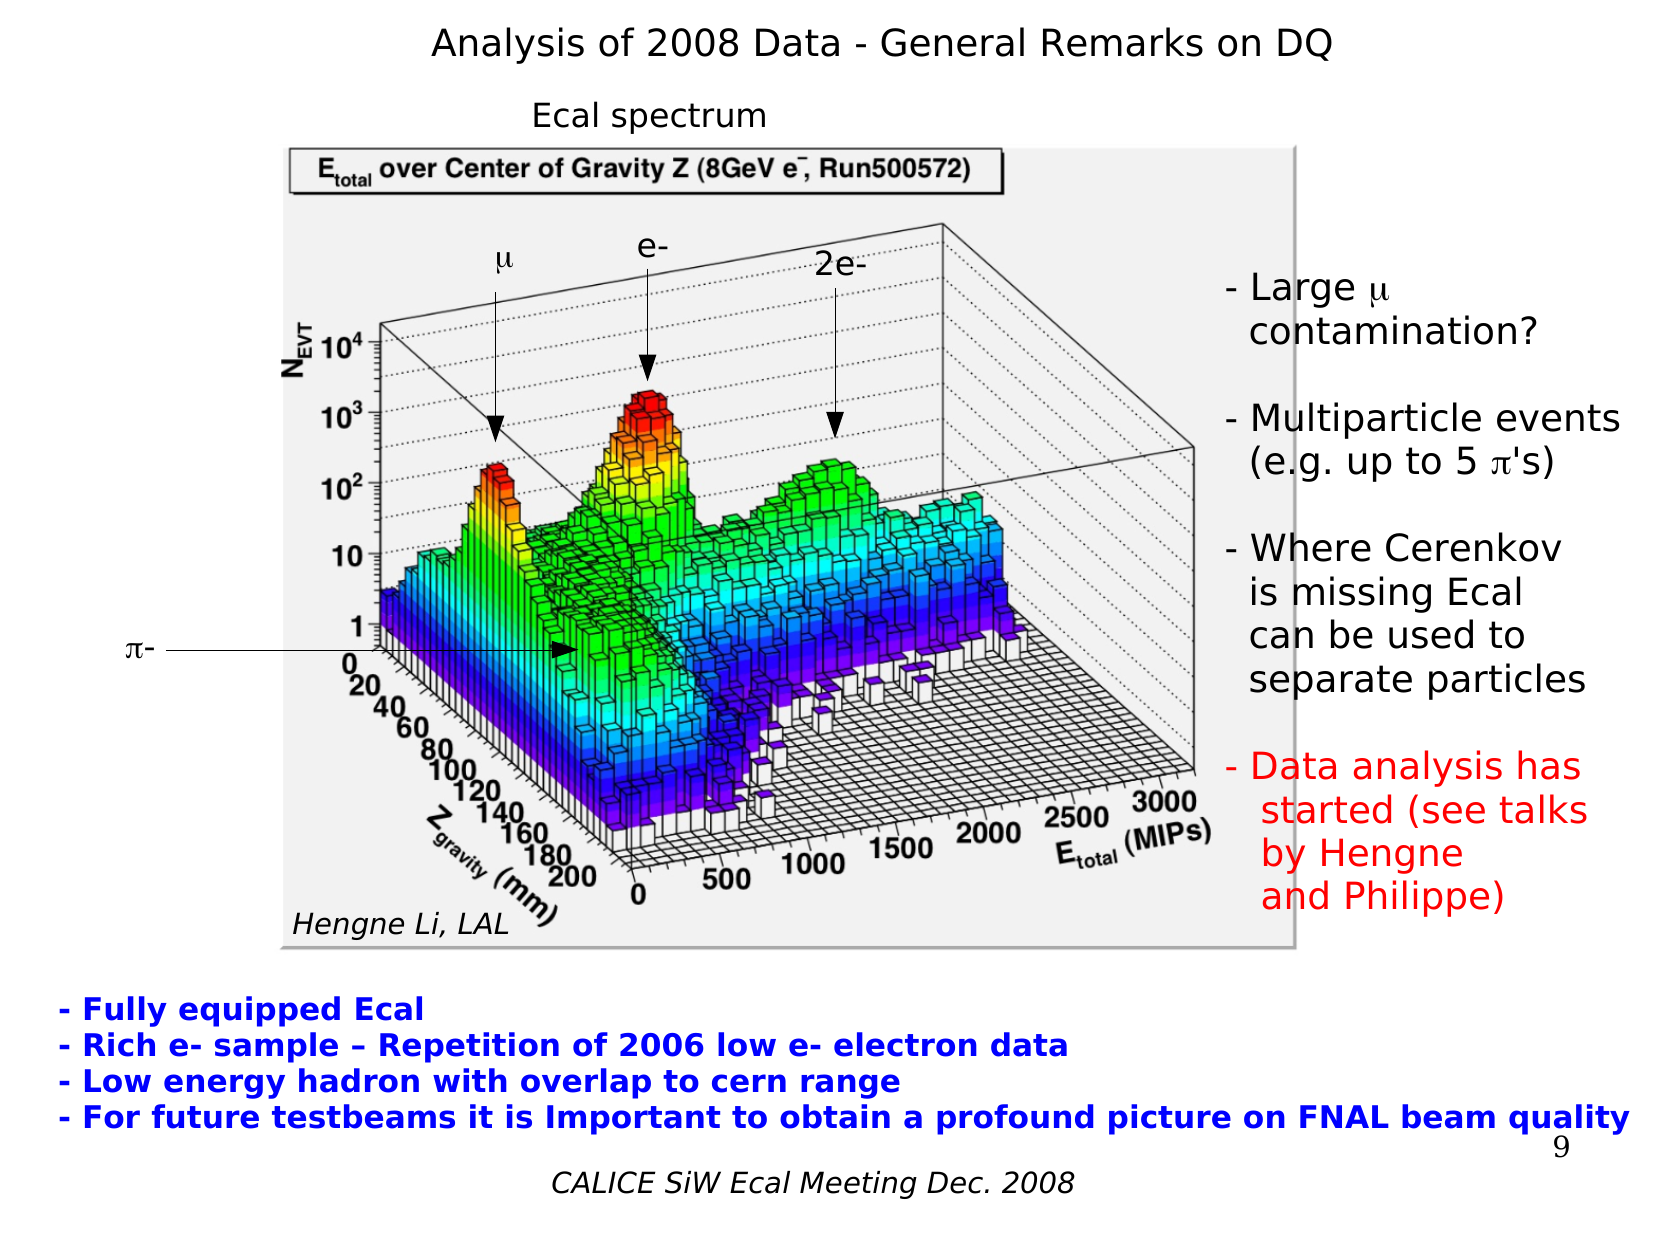

Analysis of 2008 Data - General Remarks on DQ
Ecal spectrum
e-
2e-
μ
- Large μ
 contamination?
- Multiparticle events
 (e.g. up to 5 π's)
- Where Cerenkov
 is missing Ecal
 can be used to
 separate particles
- Data analysis has
 started (see talks
 by Hengne
 and Philippe)
π-
Hengne Li, LAL
- Fully equipped Ecal
- Rich e- sample – Repetition of 2006 low e- electron data
- Low energy hadron with overlap to cern range
- For future testbeams it is Important to obtain a profound picture on FNAL beam quality
9